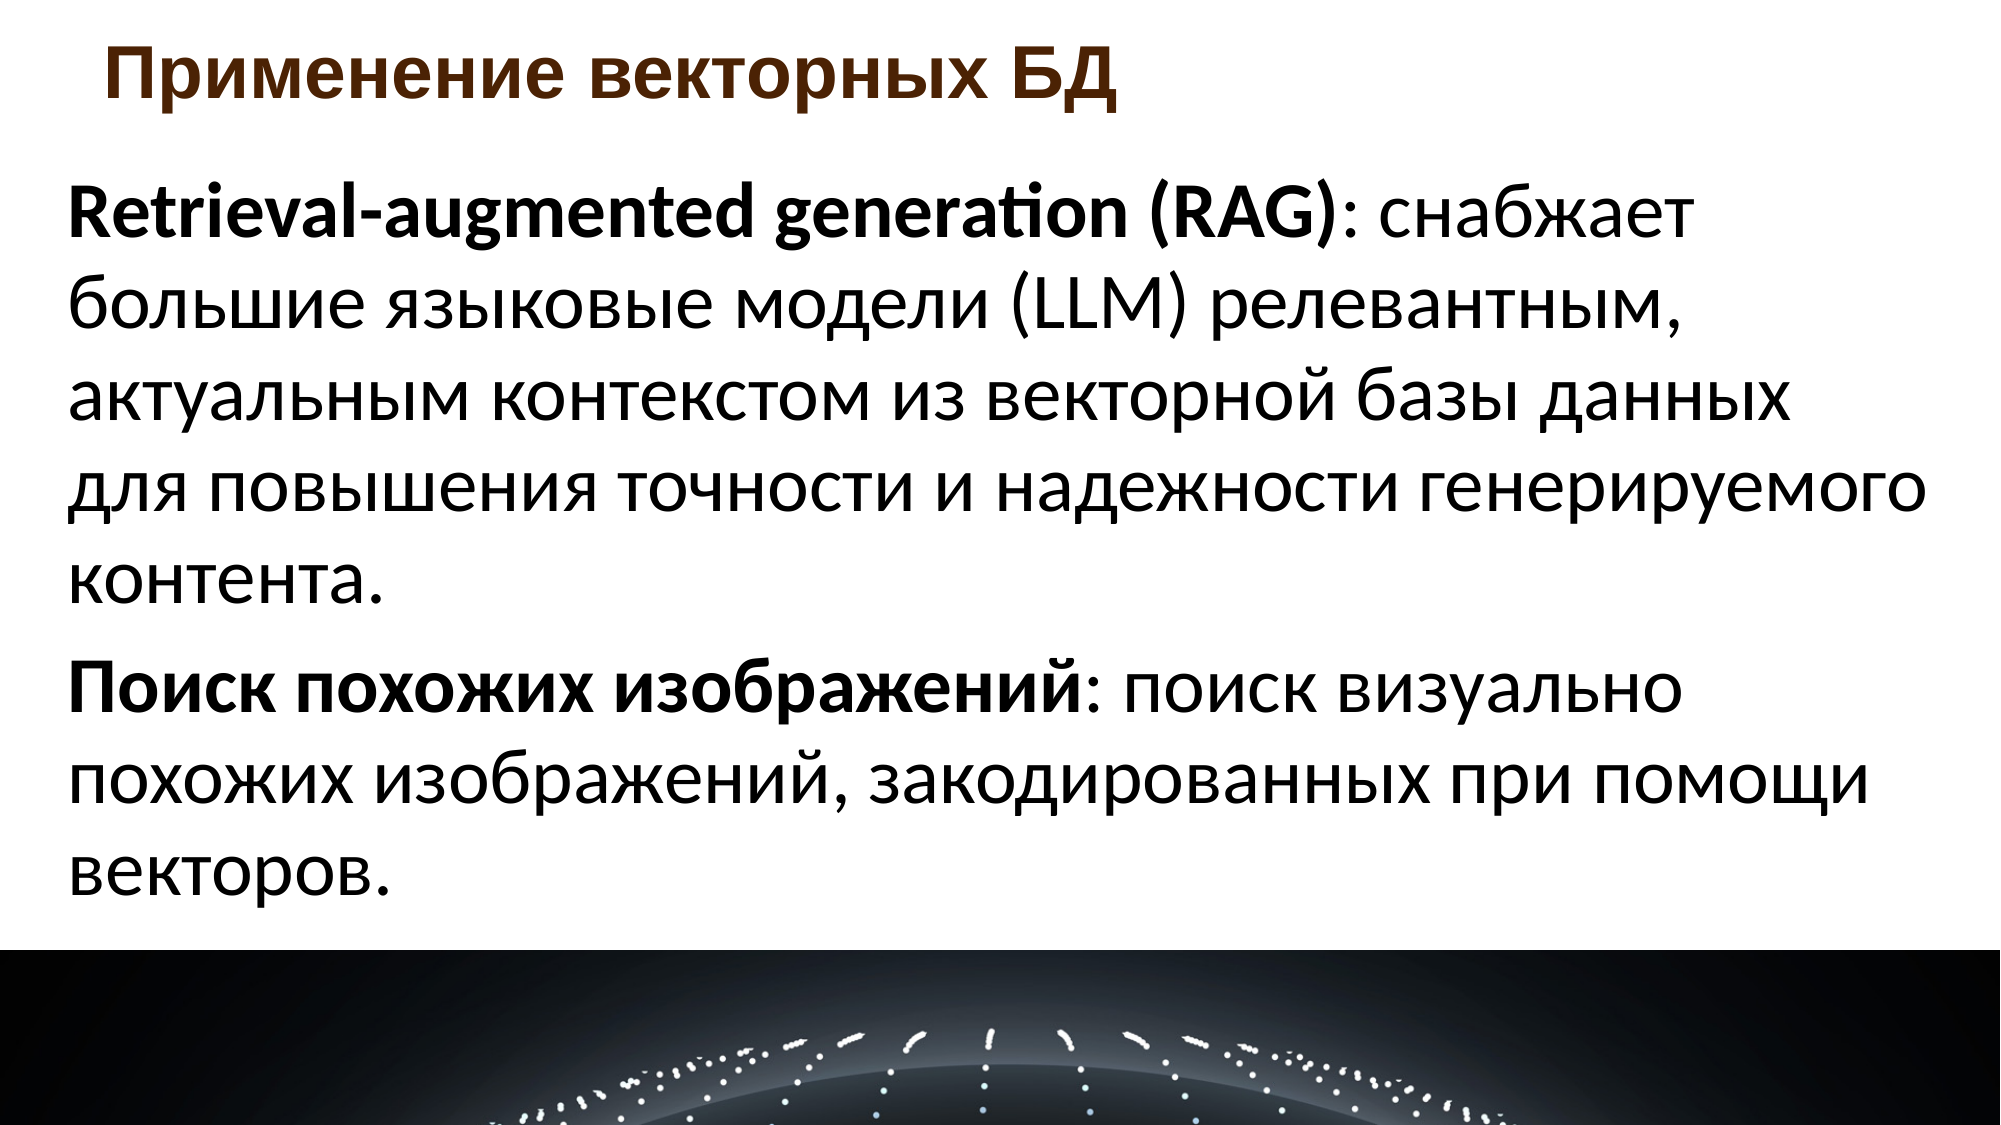

Применение векторных БД
Retrieval-augmented generation (RAG): снабжает большие языковые модели (LLM) релевантным, актуальным контекстом из векторной базы данных для повышения точности и надежности генерируемого контента.
Поиск похожих изображений: поиск визуально похожих изображений, закодированных при помощи векторов.